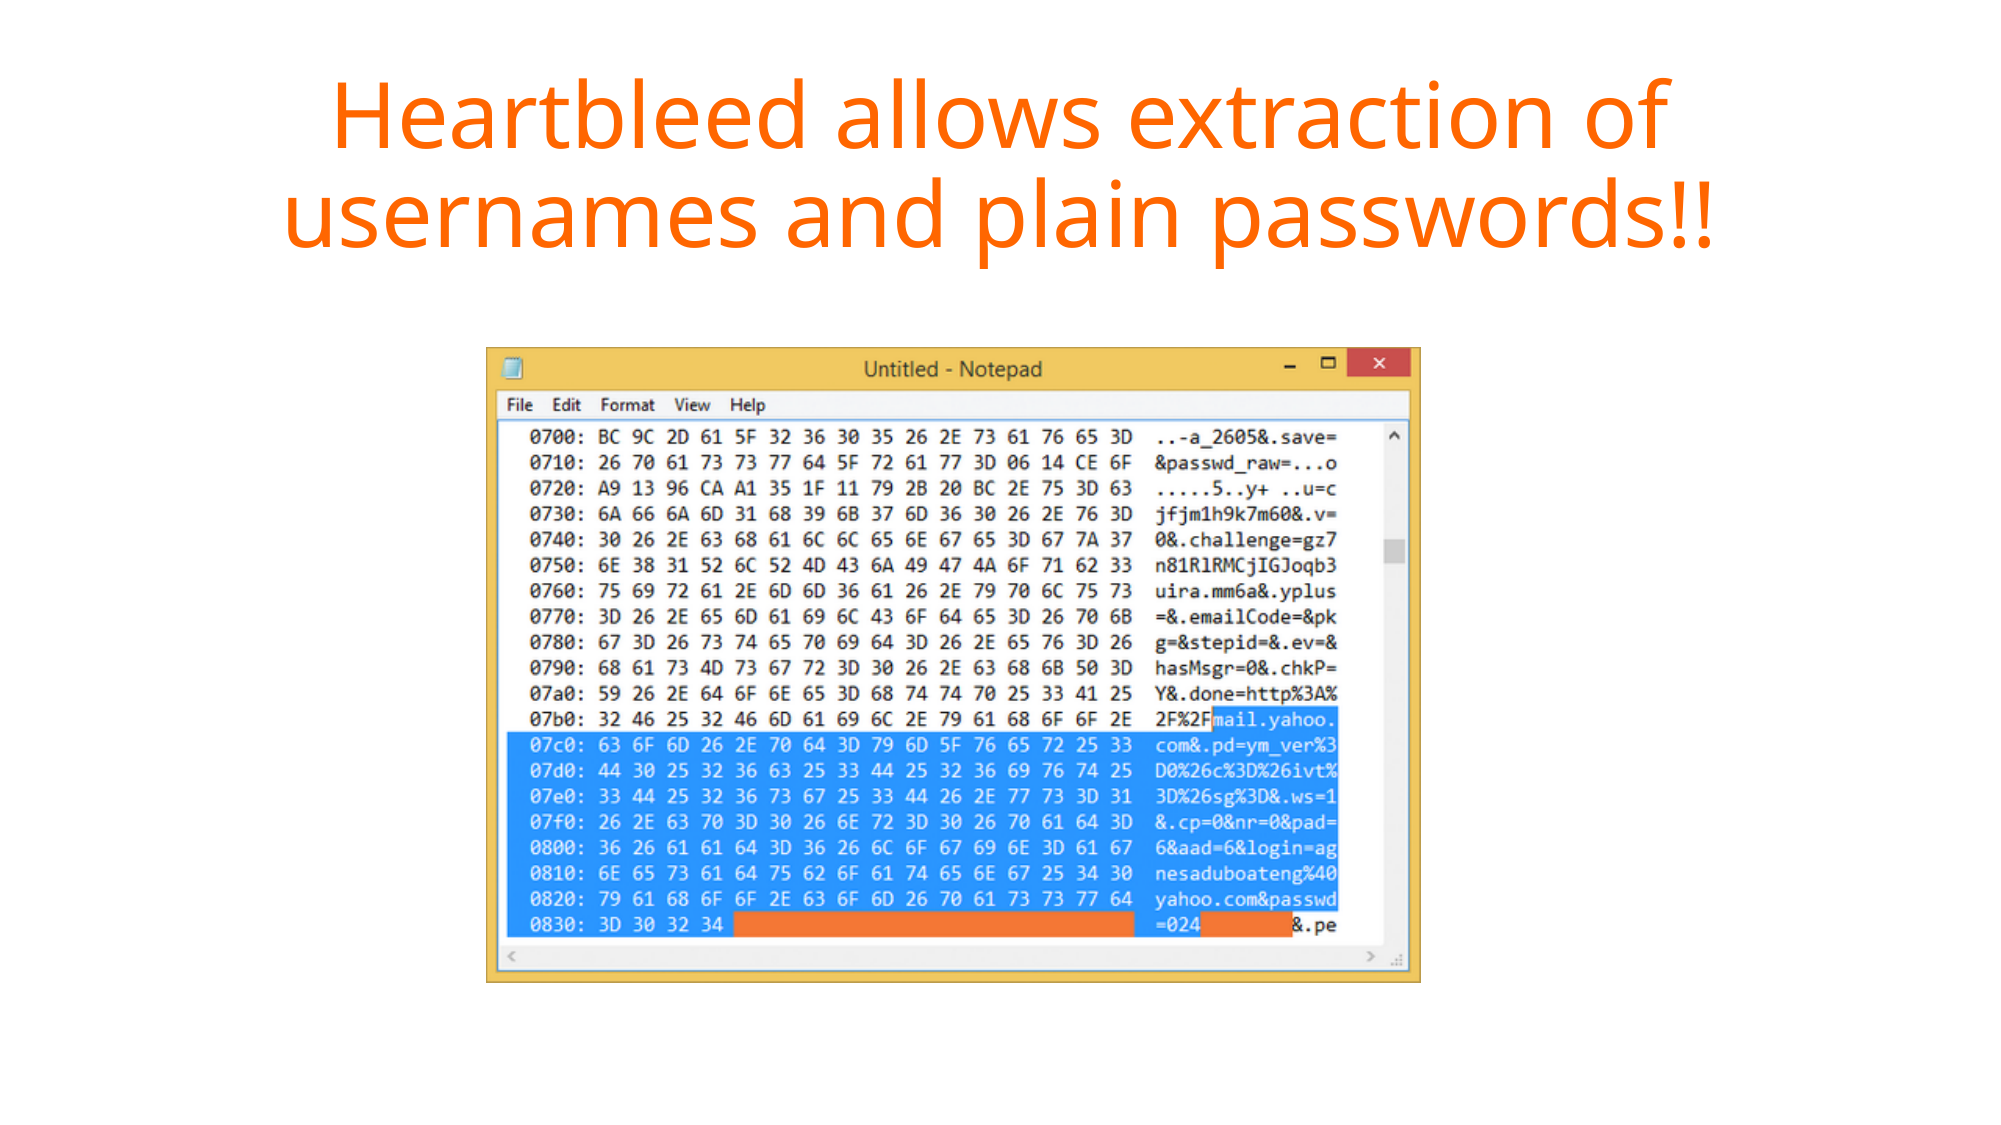

# Heartbleed allows extraction of usernames and plain passwords!!